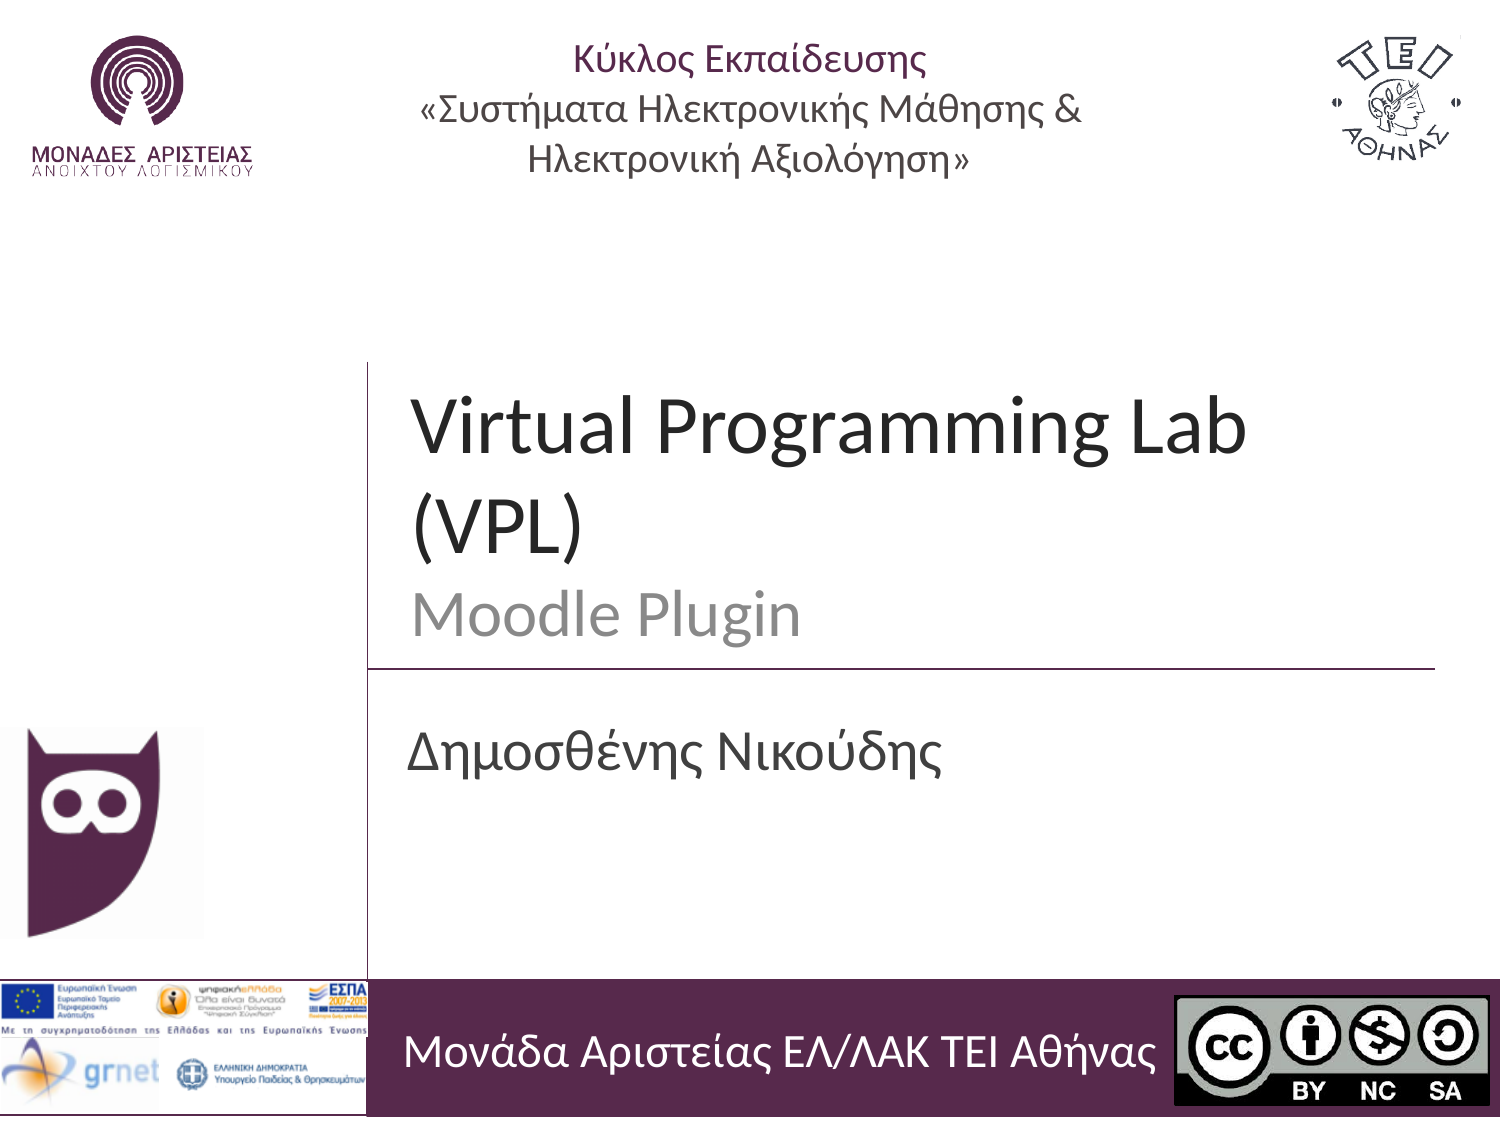

Κύκλος Εκπαίδευσης
«Συστήματα Ηλεκτρονικής Μάθησης & Ηλεκτρονική Αξιολόγηση»
# Virtual Programming Lab (VPL) Moodle Plugin
Δημοσθένης Νικούδης
Μονάδα Αριστείας ΕΛ/ΛΑΚ ΤΕΙ Αθήνας